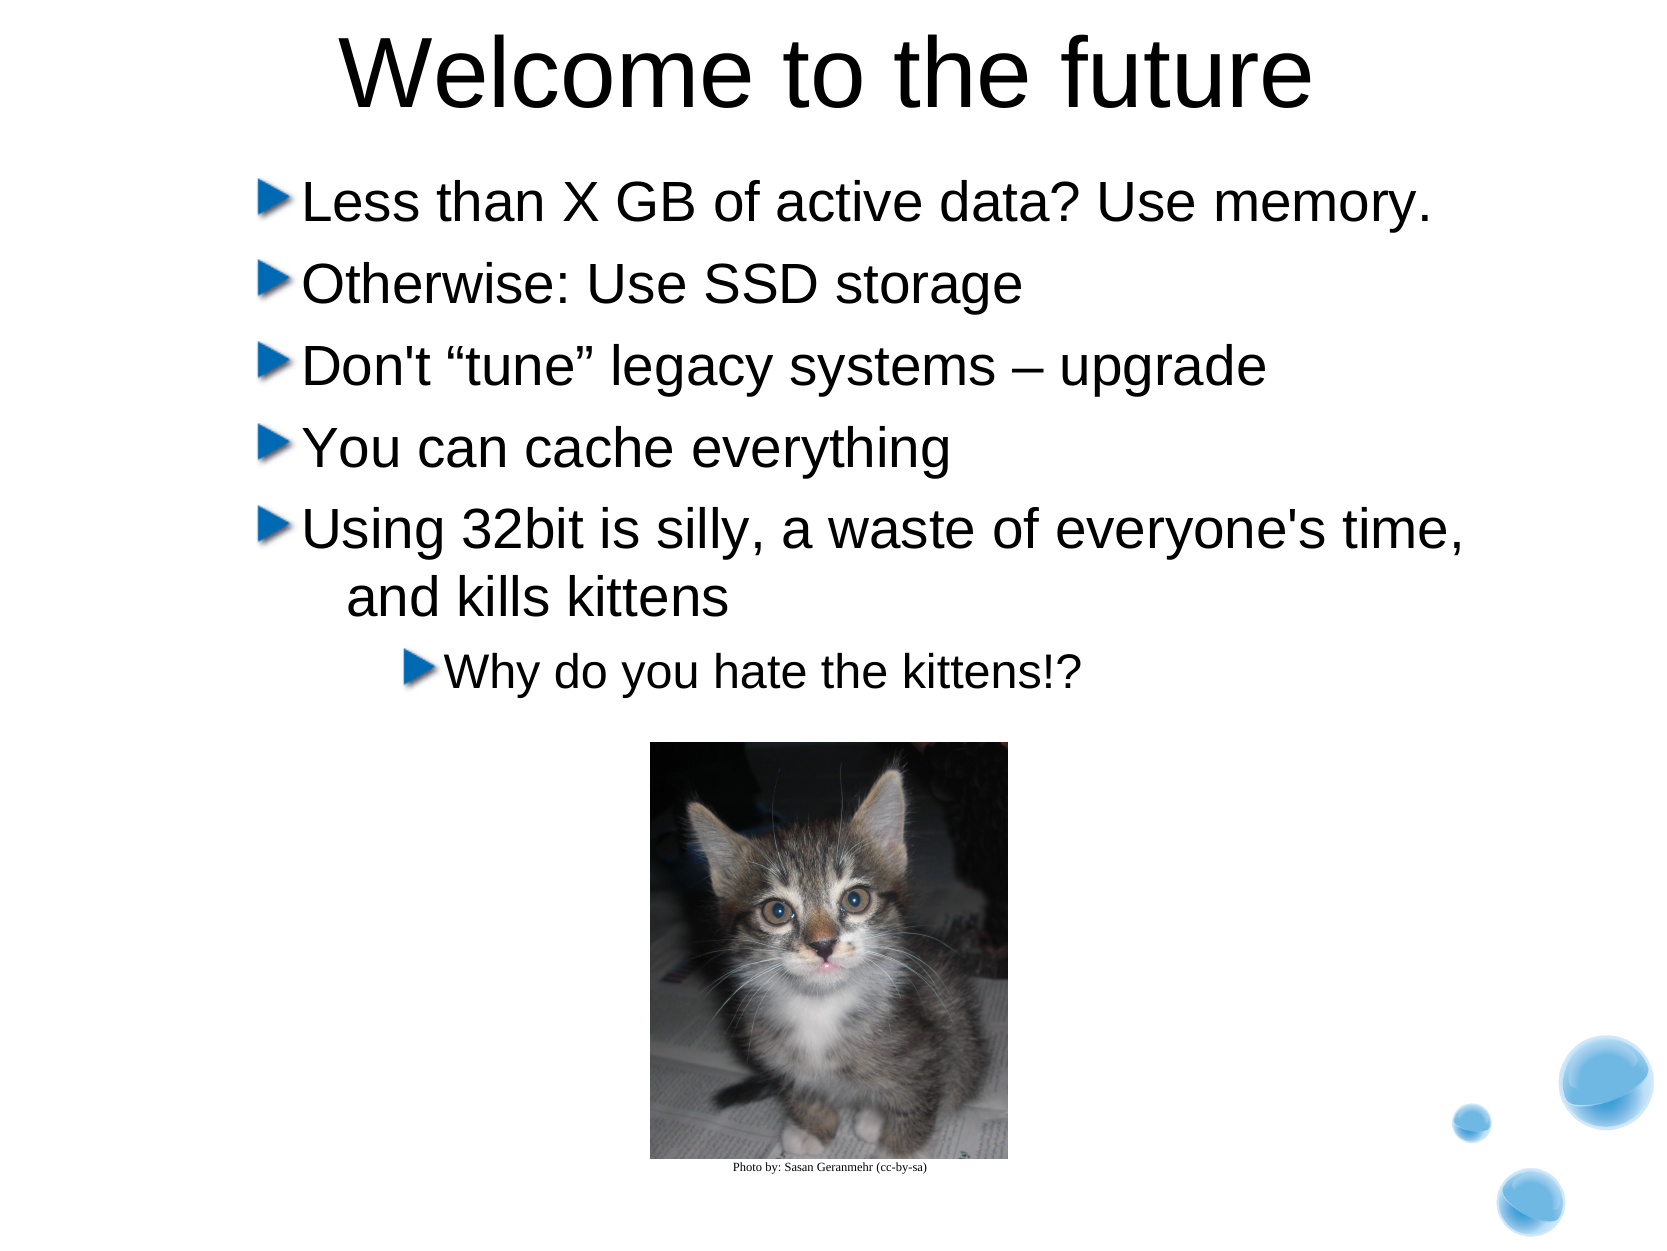

# Welcome to the future
Less than X GB of active data? Use memory.
Otherwise: Use SSD storage
Don't “tune” legacy systems – upgrade
You can cache everything
Using 32bit is silly, a waste of everyone's time, and kills kittens
Why do you hate the kittens!?
Photo by: Sasan Geranmehr (cc-by-sa)